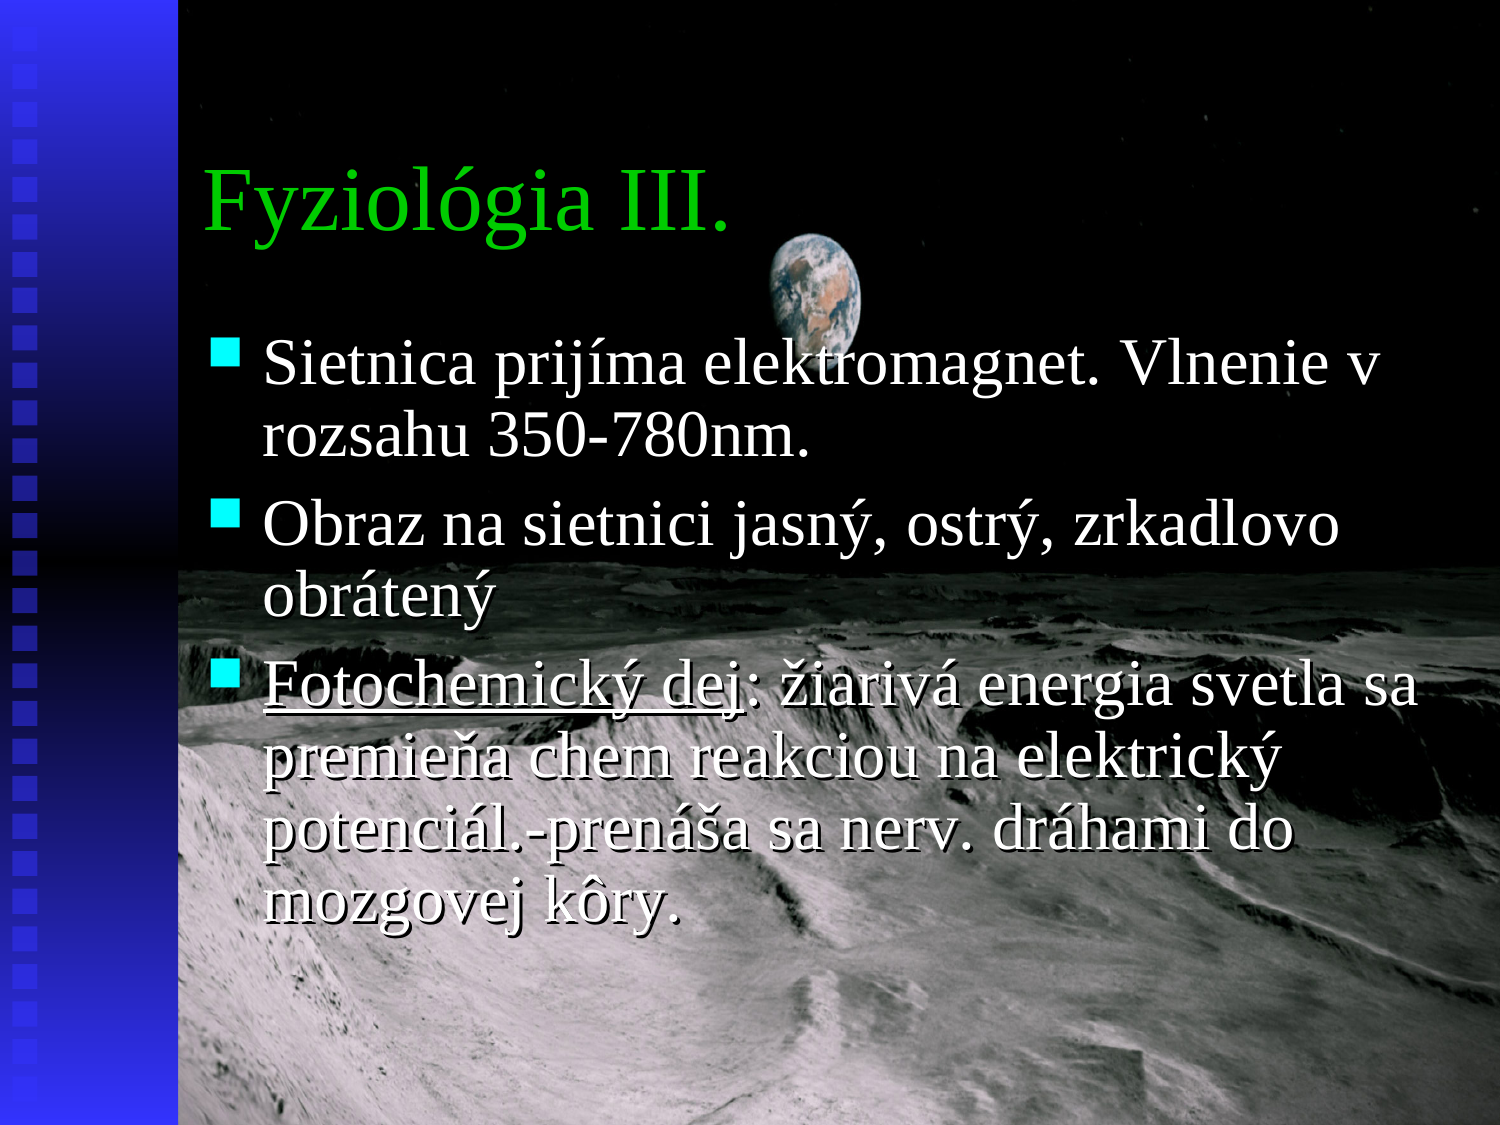

# Fyziológia III.
Sietnica prijíma elektromagnet. Vlnenie v rozsahu 350-780nm.
Obraz na sietnici jasný, ostrý, zrkadlovo obrátený
Fotochemický dej: žiarivá energia svetla sa premieňa chem reakciou na elektrický potenciál.-prenáša sa nerv. dráhami do mozgovej kôry.